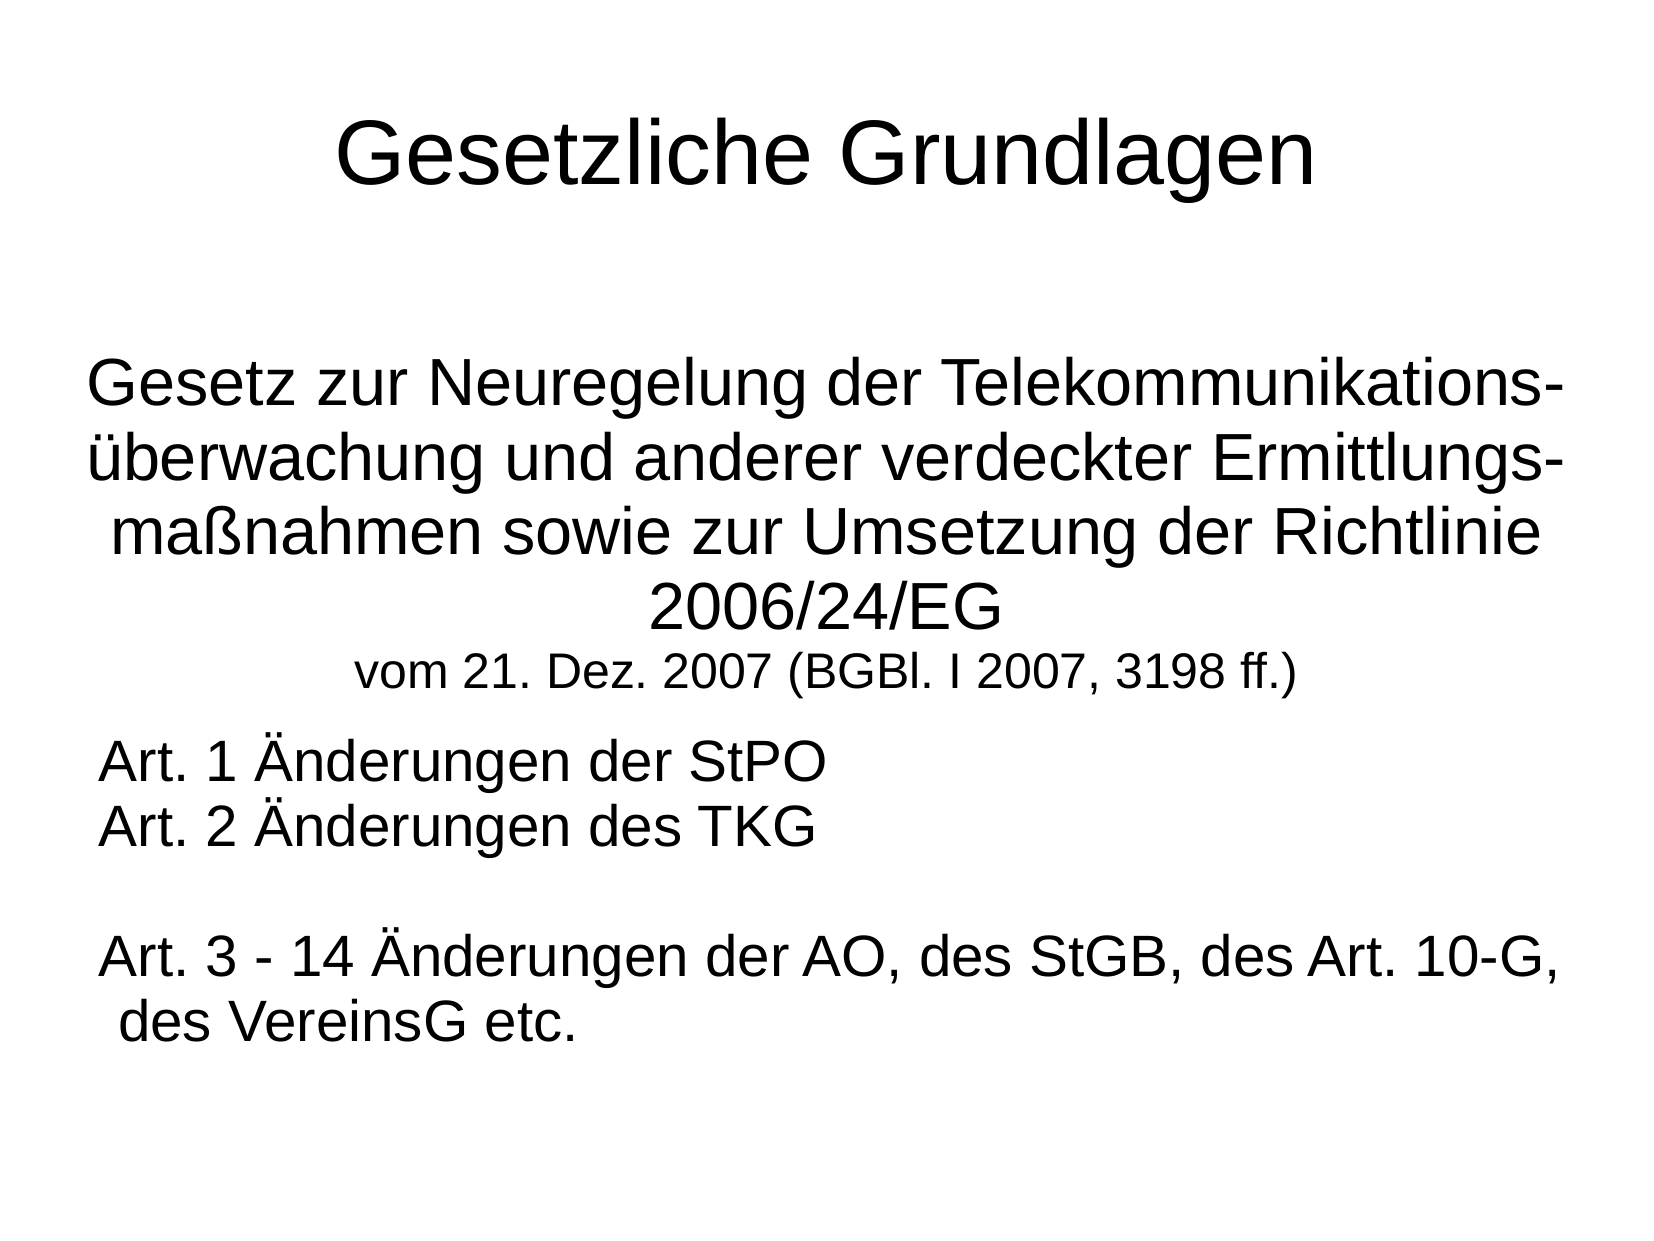

Gesetzliche Grundlagen
# Gesetz zur Neuregelung der Telekommunikations-überwachung und anderer verdeckter Ermittlungs-maßnahmen sowie zur Umsetzung der Richtlinie 2006/24/EG vom 21. Dez. 2007 (BGBl. I 2007, 3198 ff.)
 Art. 1 Änderungen der StPO
 Art. 2 Änderungen des TKG
 Art. 3 - 14 Änderungen der AO, des StGB, des Art. 10-G, des VereinsG etc.